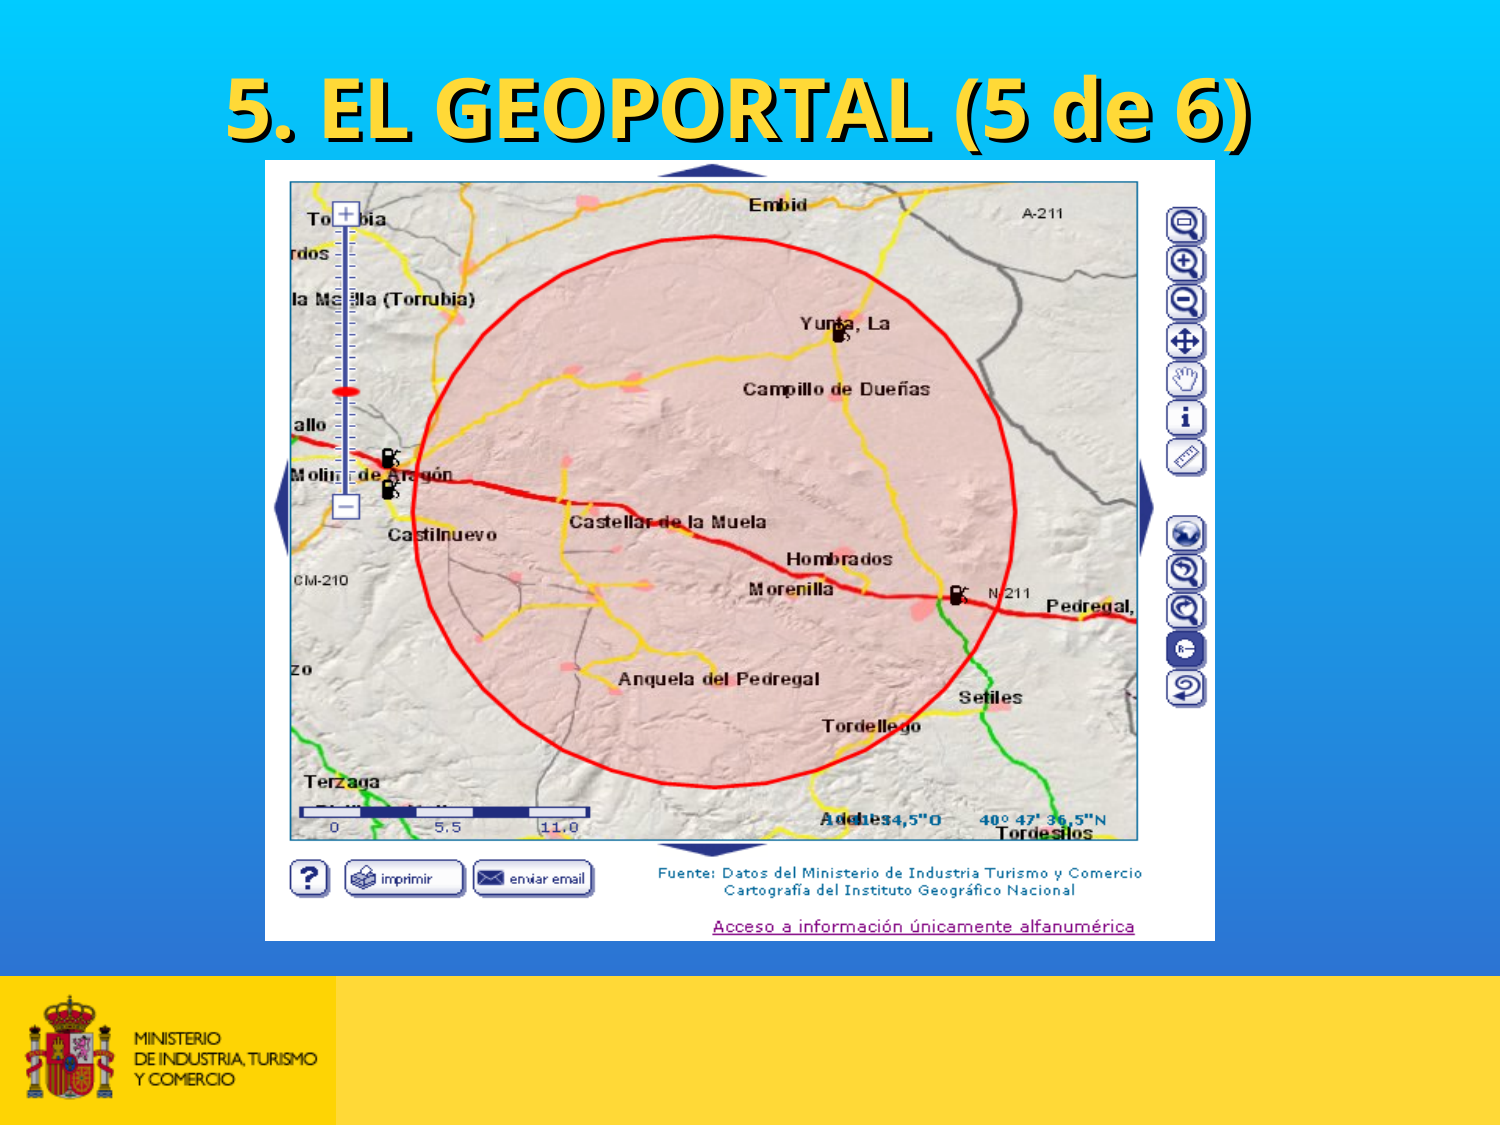

# 5. EL GEOPORTAL (5 de 6)